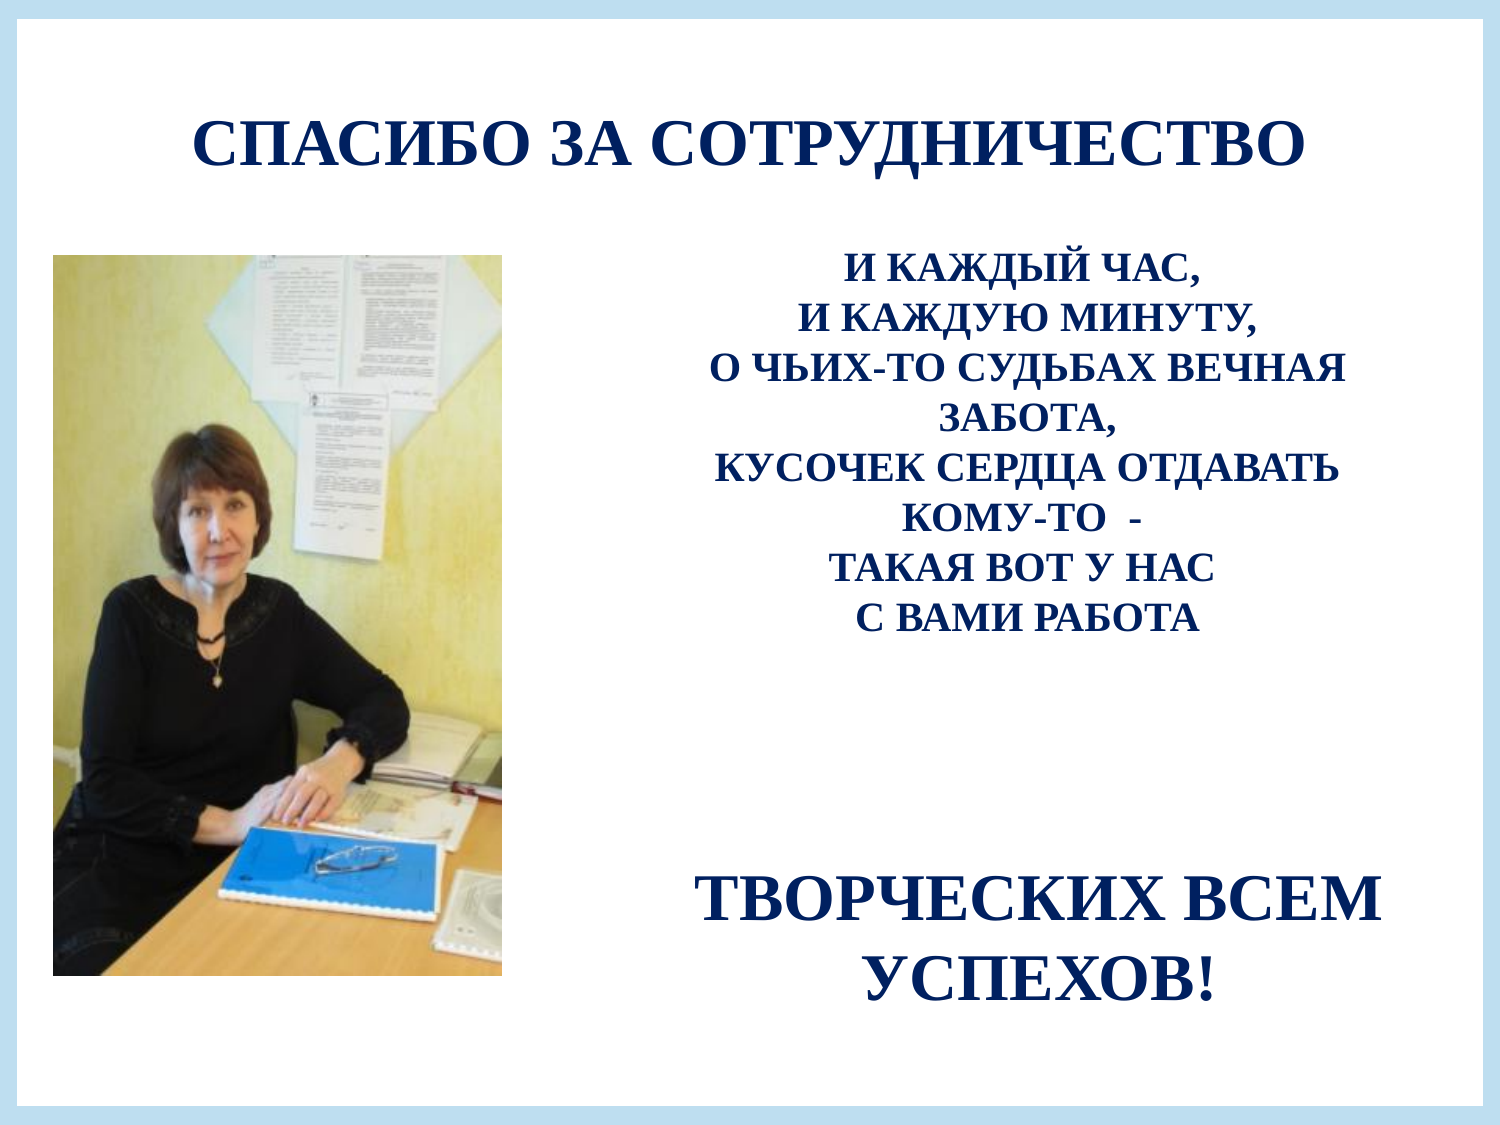

# СПАСИБО ЗА СОТРУДНИЧЕСТВО
И КАЖДЫЙ ЧАС,
И КАЖДУЮ МИНУТУ,
О ЧЬИХ-ТО СУДЬБАХ ВЕЧНАЯ ЗАБОТА,
КУСОЧЕК СЕРДЦА ОТДАВАТЬ КОМУ-ТО -
ТАКАЯ ВОТ У НАС
С ВАМИ РАБОТА
ТВОРЧЕСКИХ ВСЕМ УСПЕХОВ!